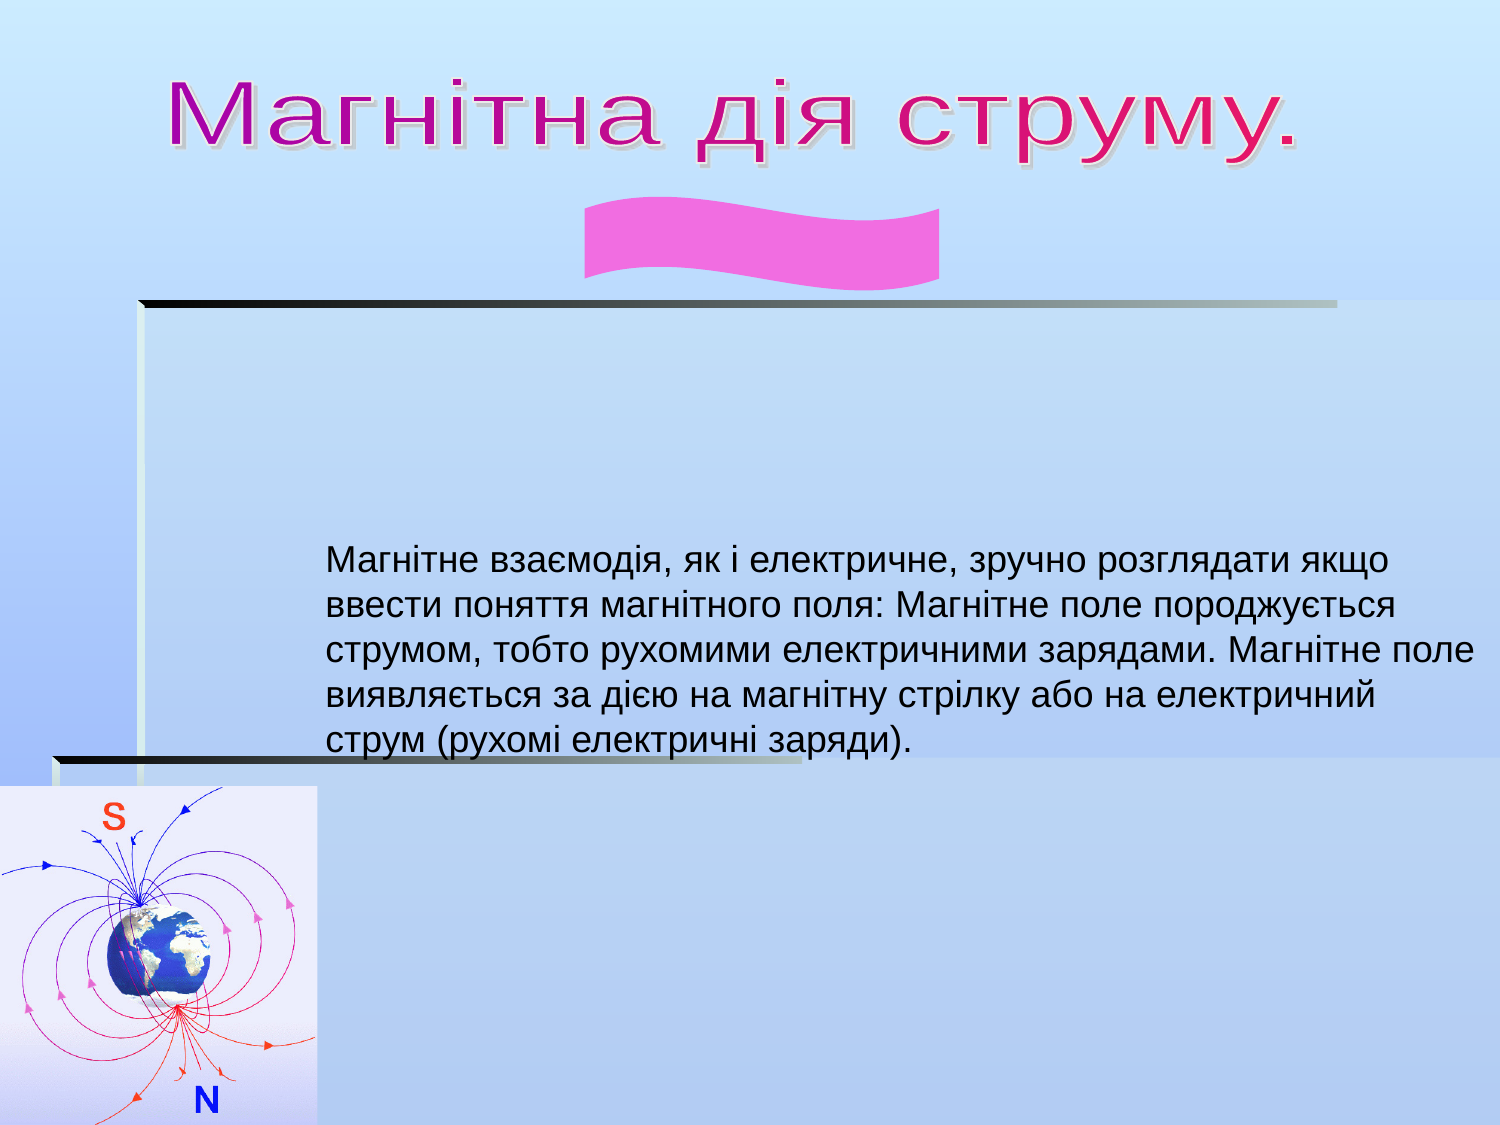

Магнітна дія струму.
Магнітне взаємодія, як і електричне, зручно розглядати якщо ввести поняття магнітного поля: Магнітне поле породжується струмом, тобто рухомими електричними зарядами. Магнітне поле виявляється за дією на магнітну стрілку або на електричний струм (рухомі електричні заряди).